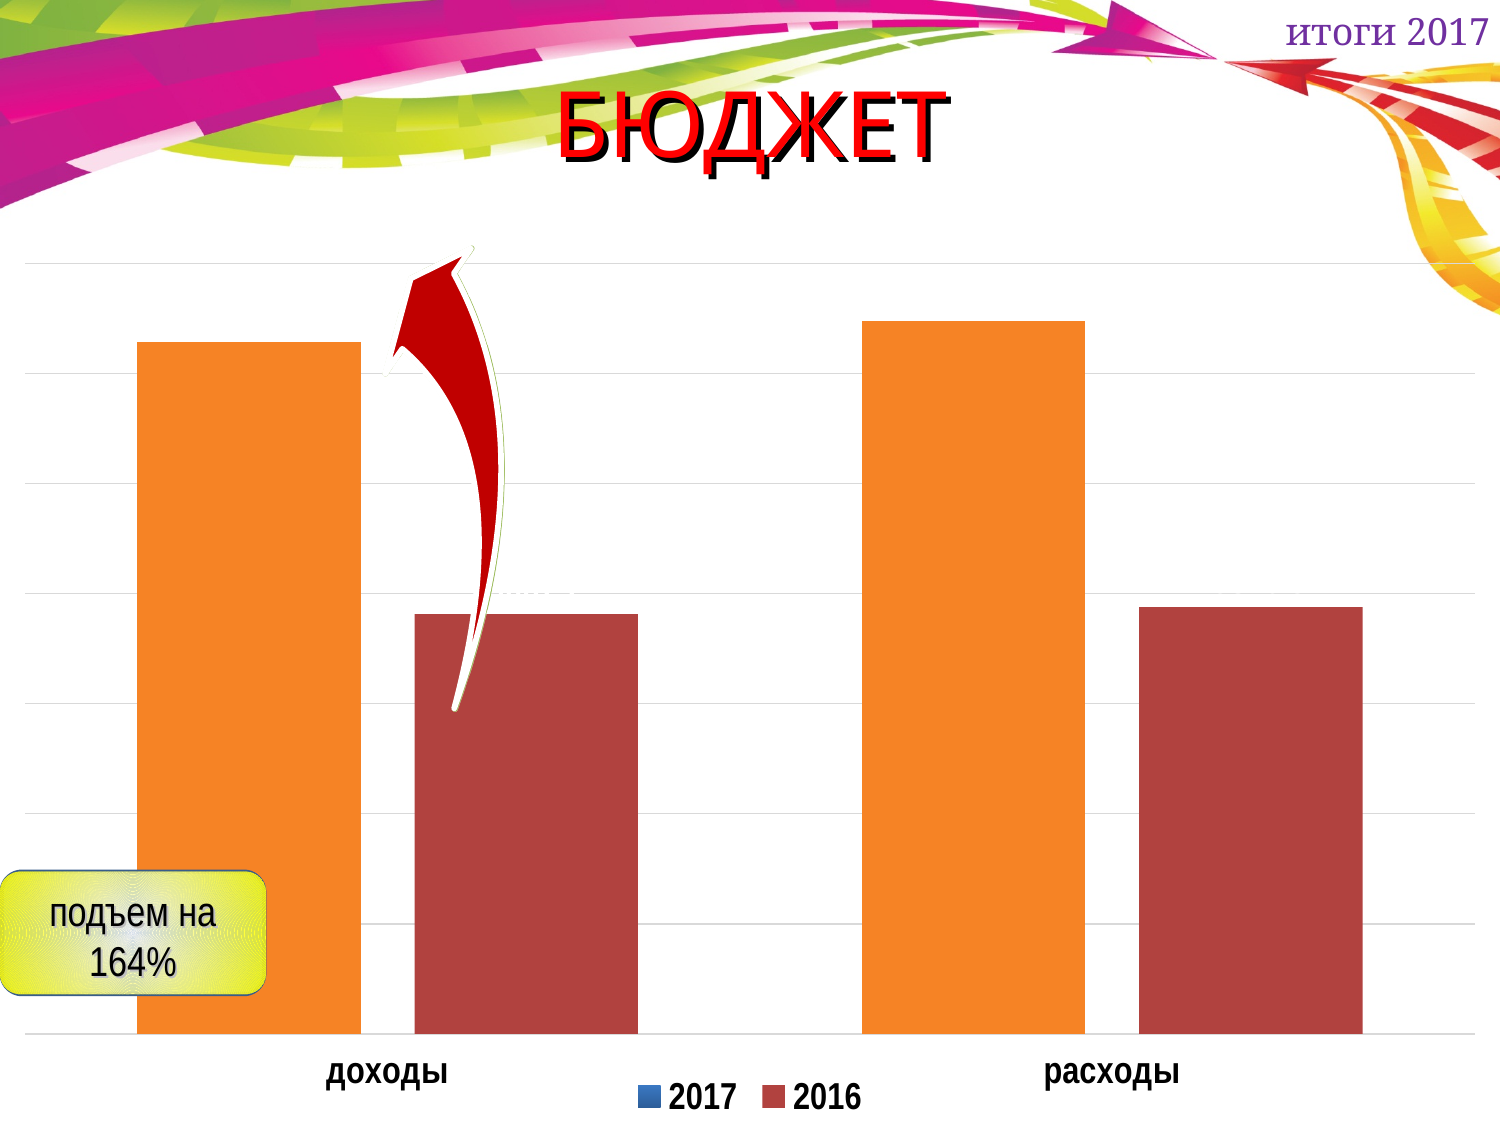

итоги 2017
# БЮДЖЕТ
### Chart
| Category | 2017 | 2016 |
|---|---|---|
| доходы | 31408.1 | 19067.7 |
| расходы | 32360.1 | 19370.5 |
подъем на 164%